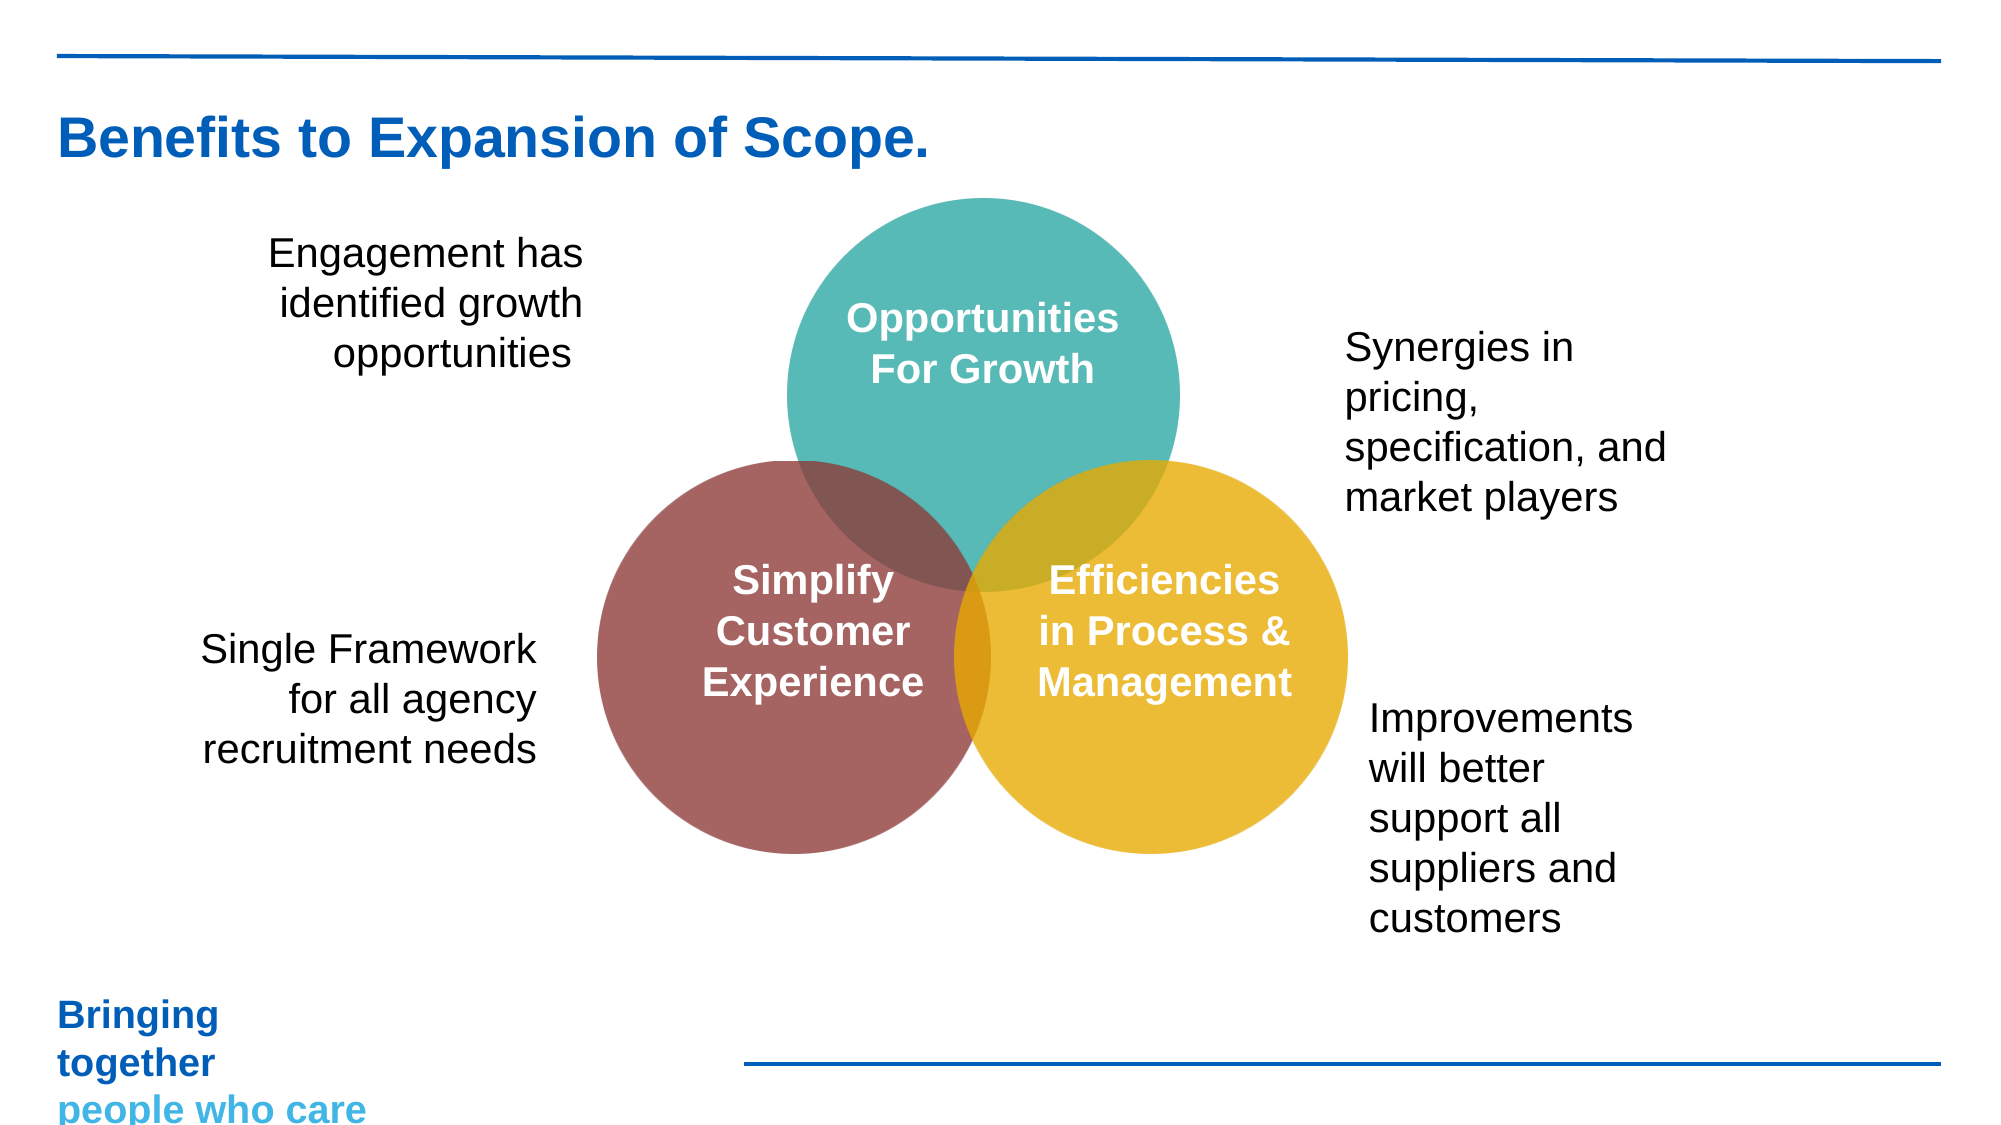

# Benefits to Expansion of Scope.
Engagement has identified growth opportunities
Opportunities For Growth
Synergies in pricing, specification, and market players
Simplify Customer Experience
Efficiencies in Process & Management
Single Framework for all agency recruitment needs
Improvements will better support all suppliers and customers
Bringing together
people who care